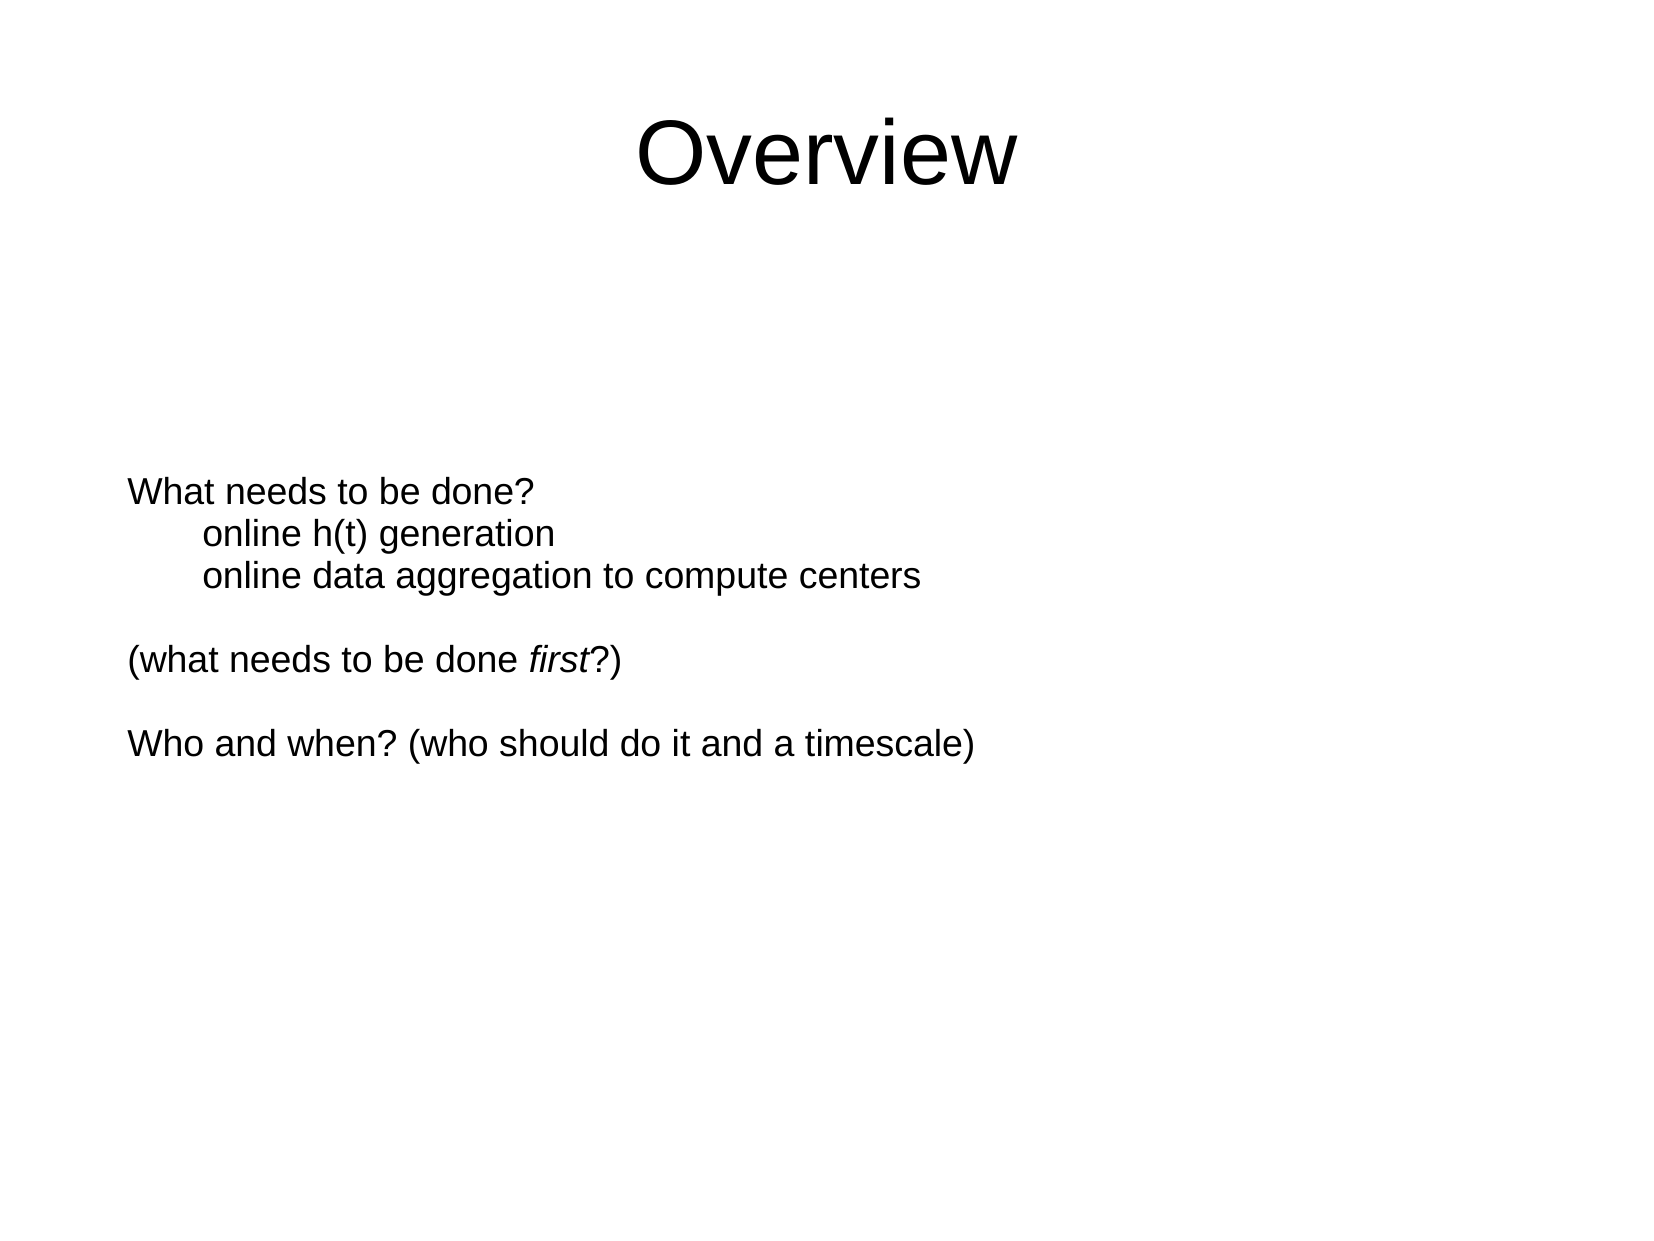

# Overview
What needs to be done?
	online h(t) generation
	online data aggregation to compute centers
(what needs to be done first?)
Who and when? (who should do it and a timescale)